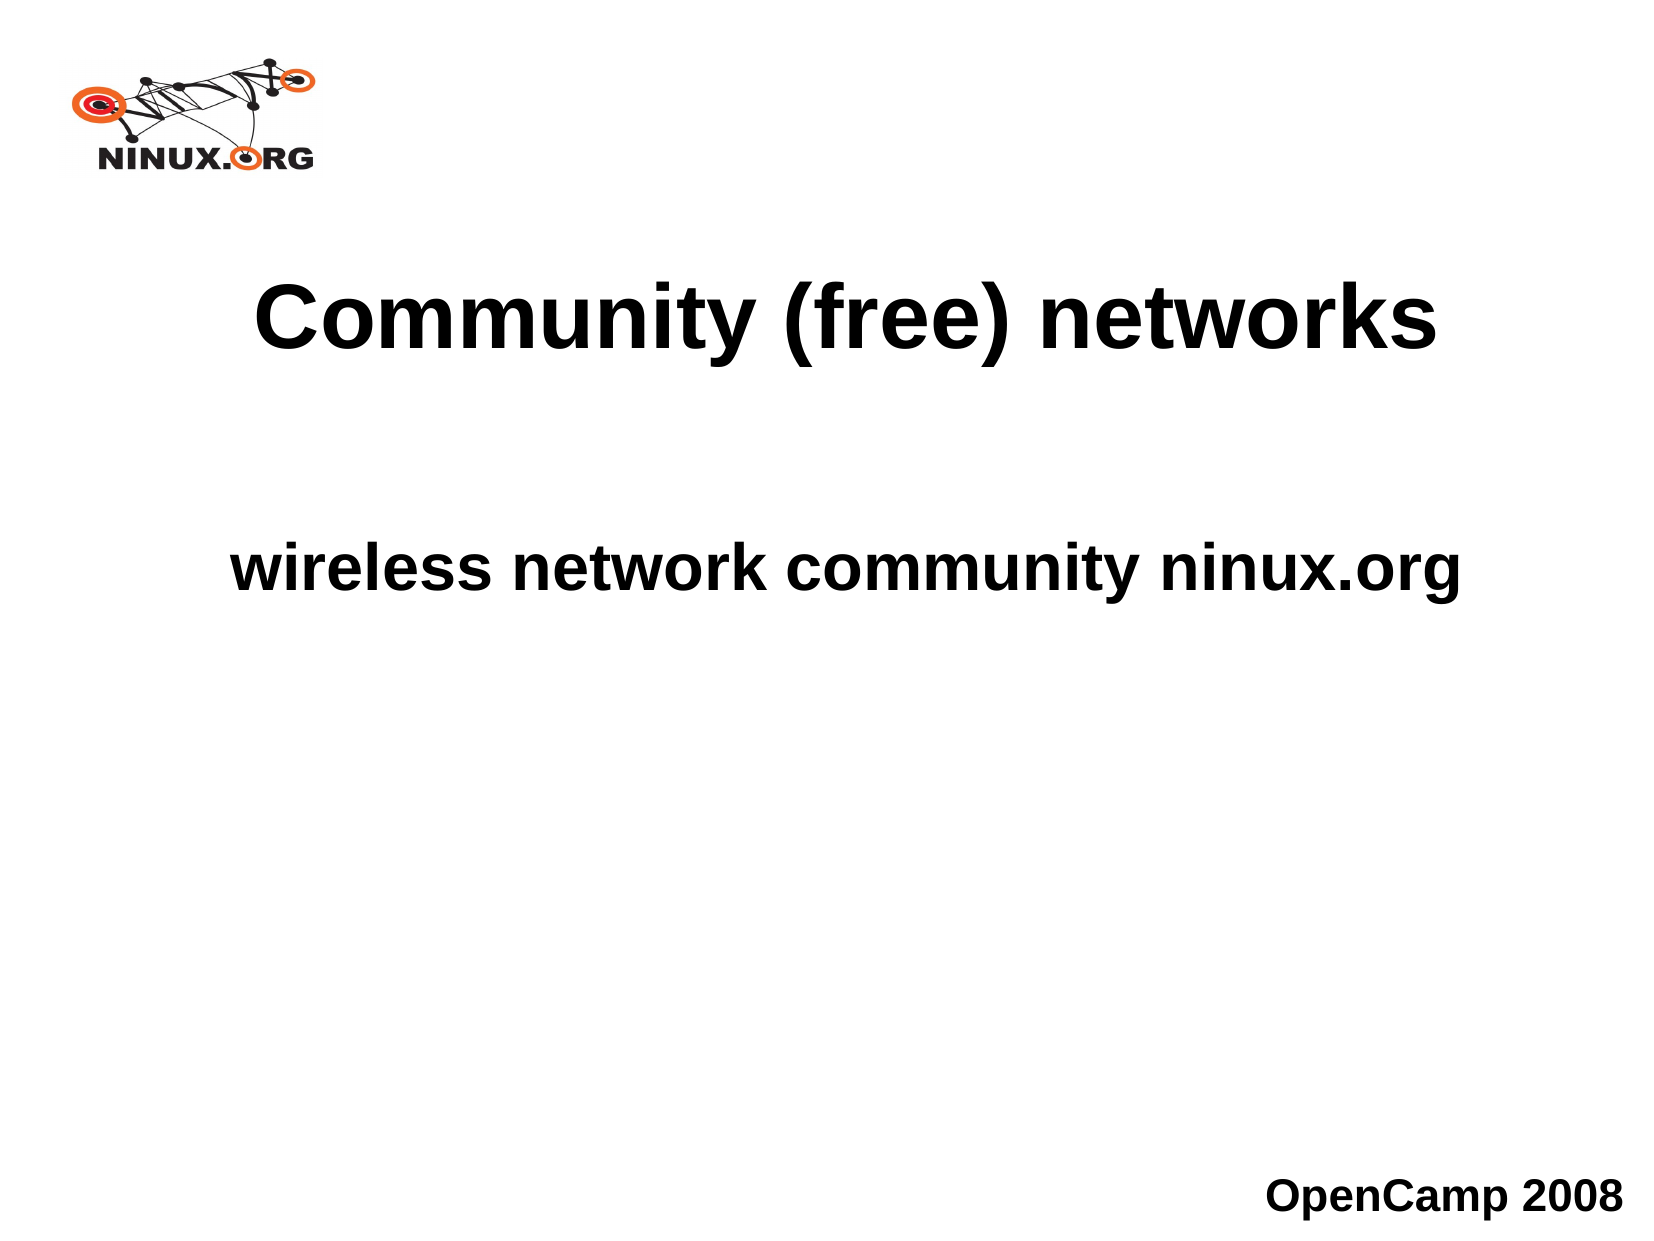

# Community (free) networks
wireless network community ninux.org
 OpenCamp 2008